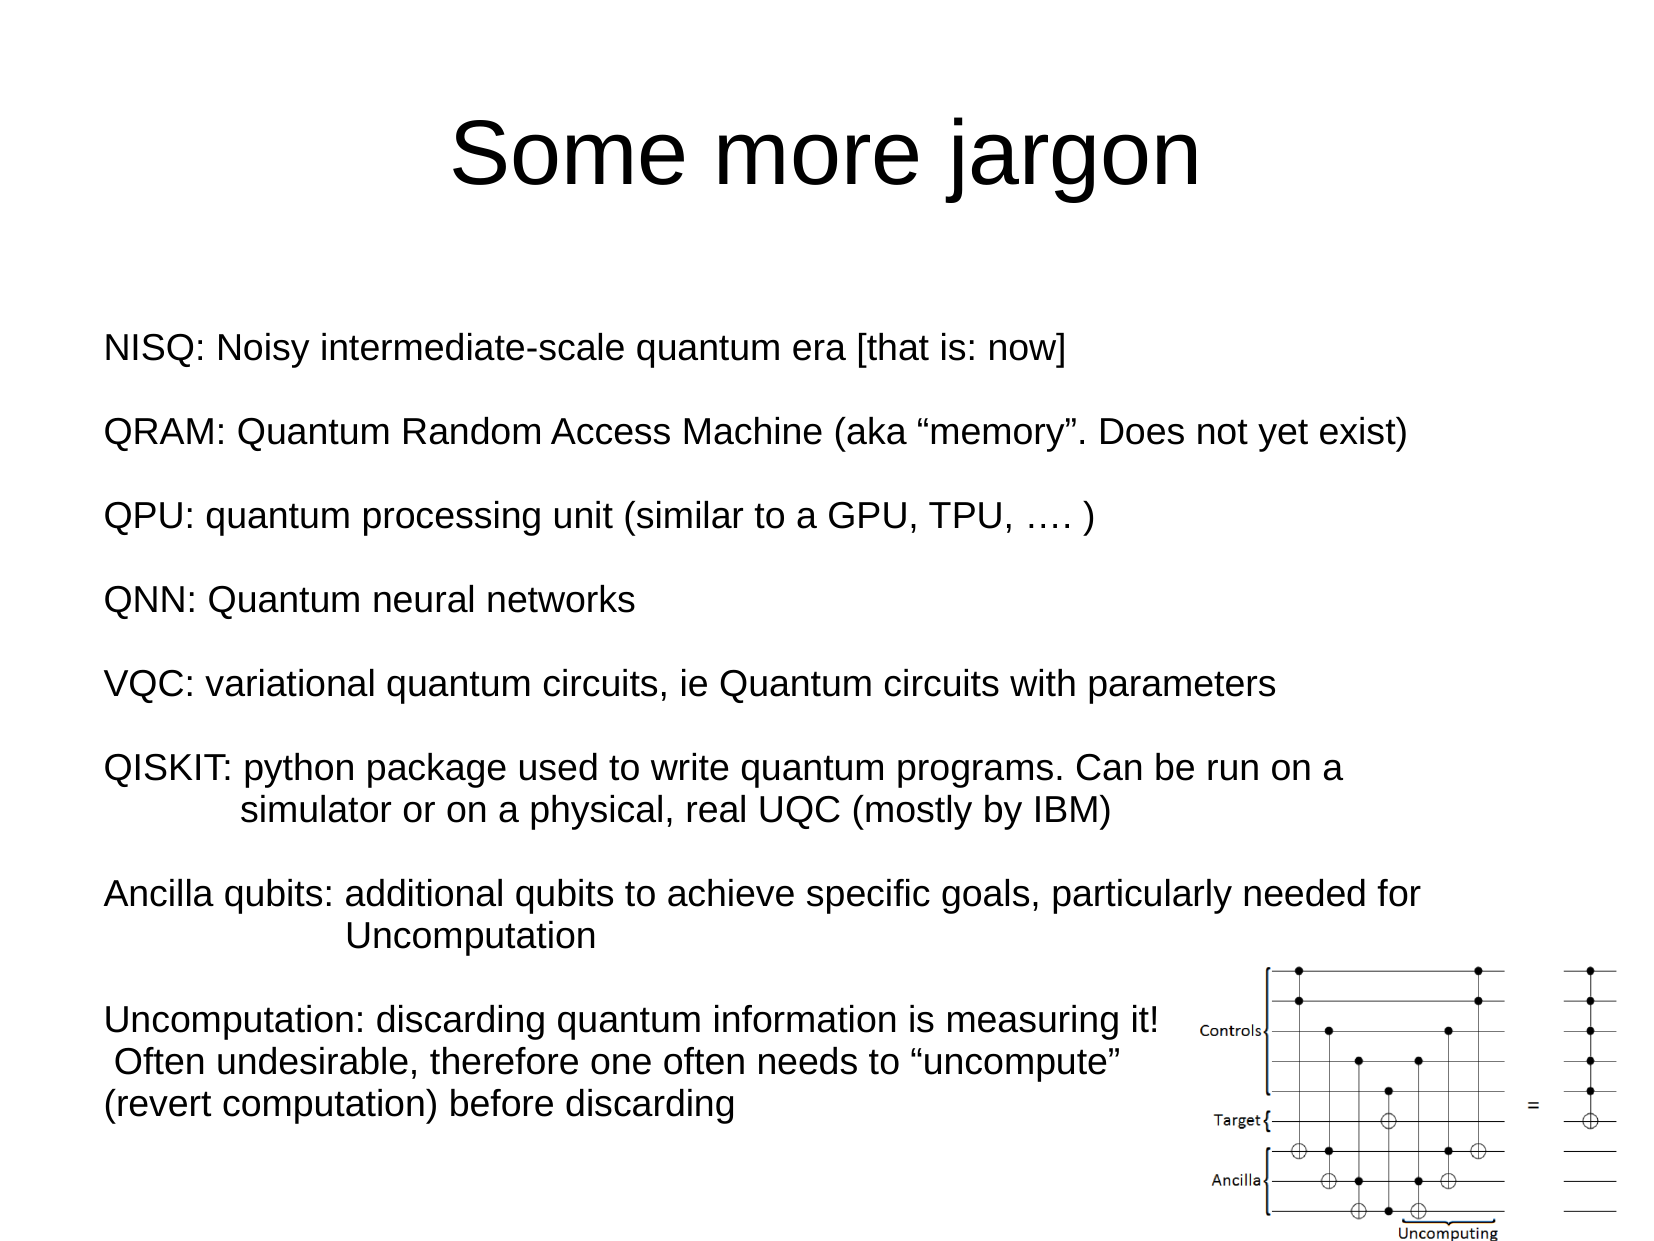

# Some more jargon
NISQ: Noisy intermediate-scale quantum era [that is: now]
QRAM: Quantum Random Access Machine (aka “memory”. Does not yet exist)
QPU: quantum processing unit (similar to a GPU, TPU, …. )
QNN: Quantum neural networks
VQC: variational quantum circuits, ie Quantum circuits with parameters
QISKIT: python package used to write quantum programs. Can be run on a
 simulator or on a physical, real UQC (mostly by IBM)
Ancilla qubits: additional qubits to achieve specific goals, particularly needed for
 Uncomputation
Uncomputation: discarding quantum information is measuring it!
 Often undesirable, therefore one often needs to “uncompute”
(revert computation) before discarding